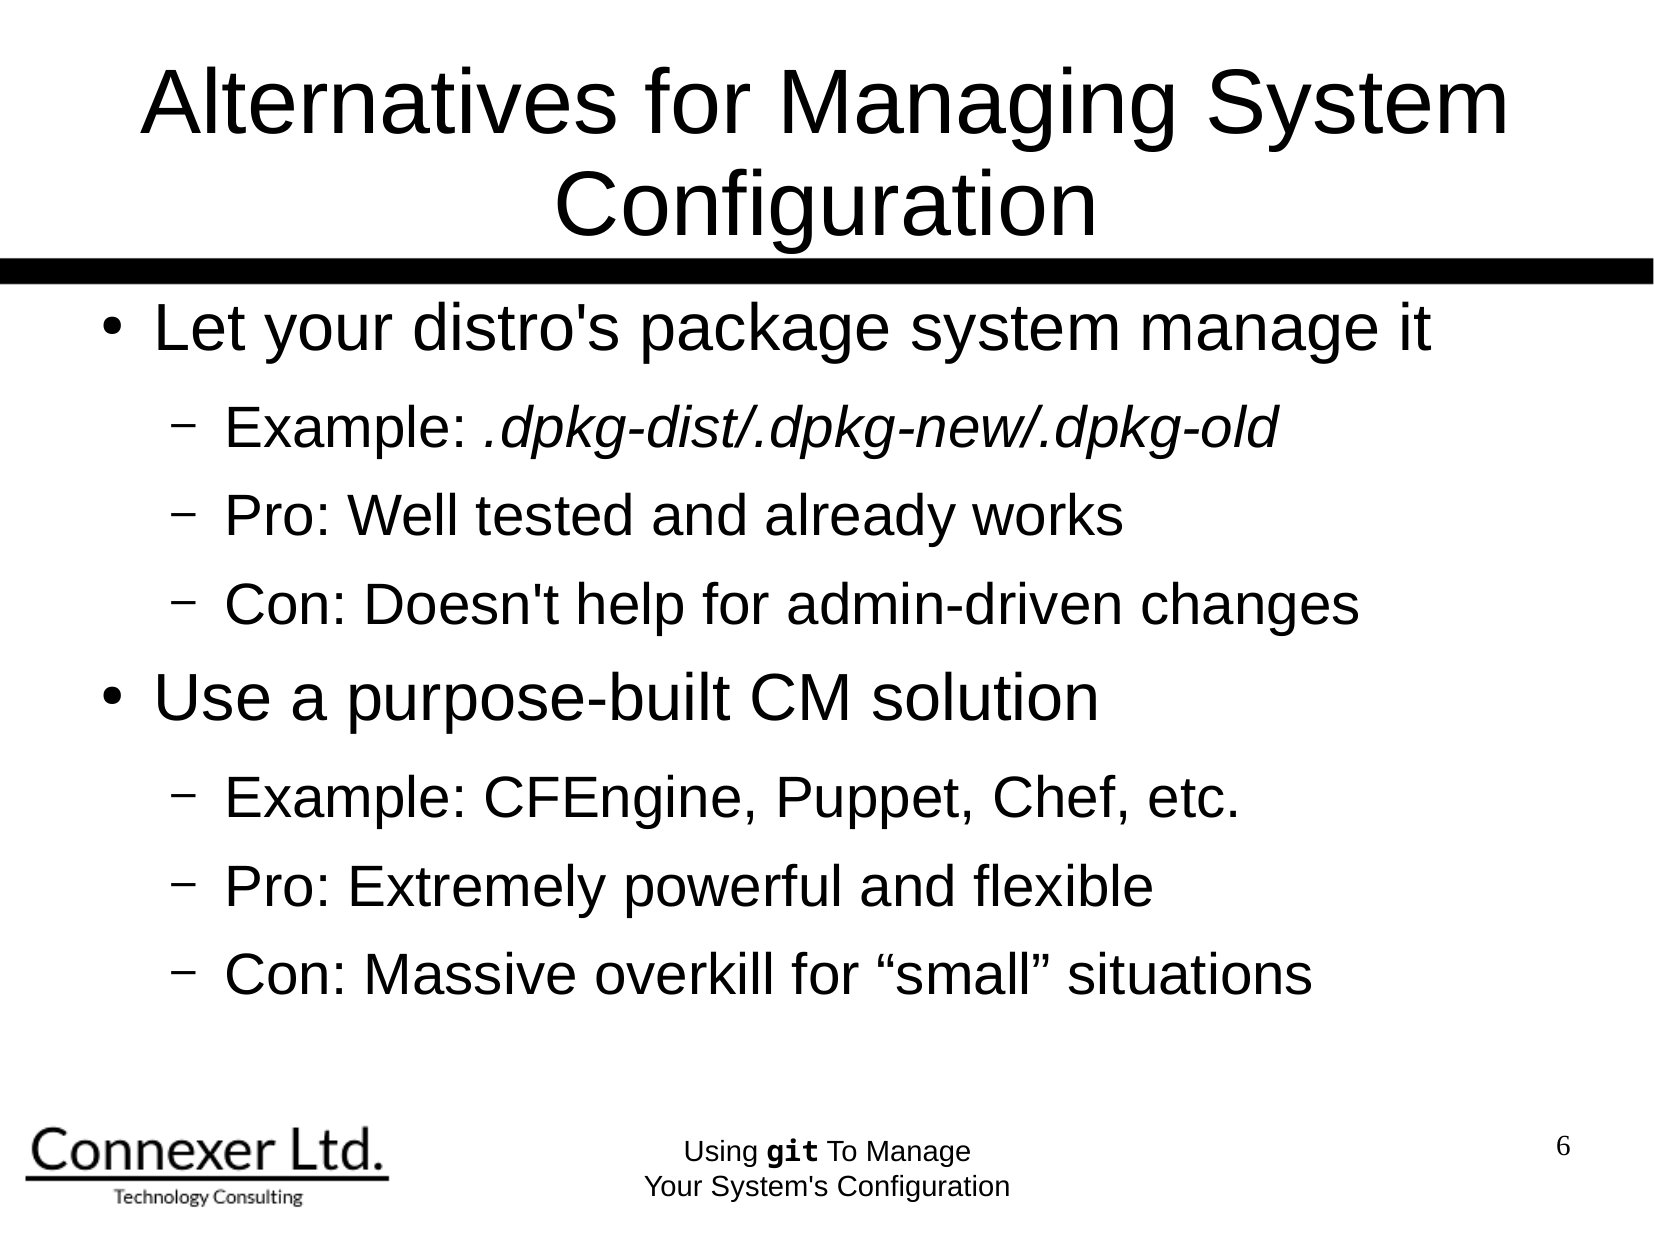

# Alternatives for Managing System Configuration
Let your distro's package system manage it
Example: .dpkg-dist/.dpkg-new/.dpkg-old
Pro: Well tested and already works
Con: Doesn't help for admin-driven changes
Use a purpose-built CM solution
Example: CFEngine, Puppet, Chef, etc.
Pro: Extremely powerful and flexible
Con: Massive overkill for “small” situations
6